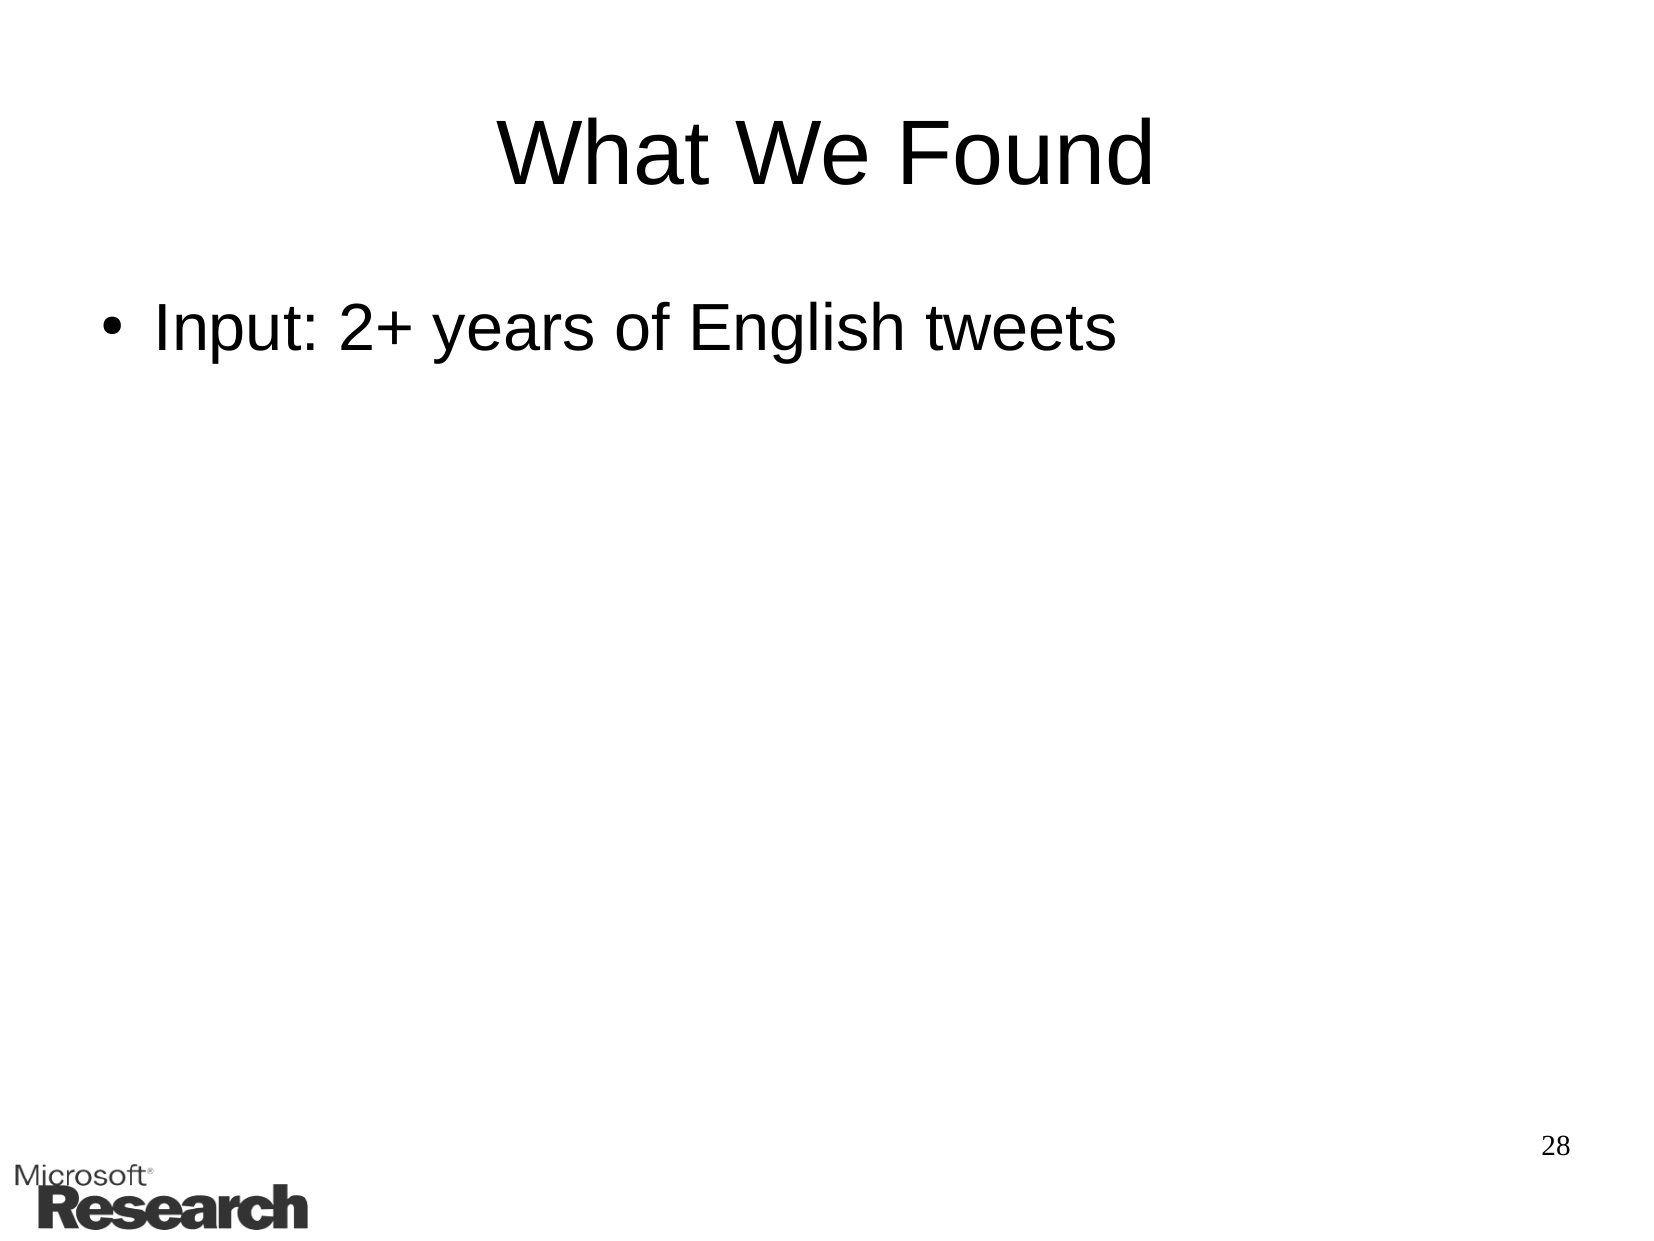

# What We Found
Input: 2+ years of English tweets
28